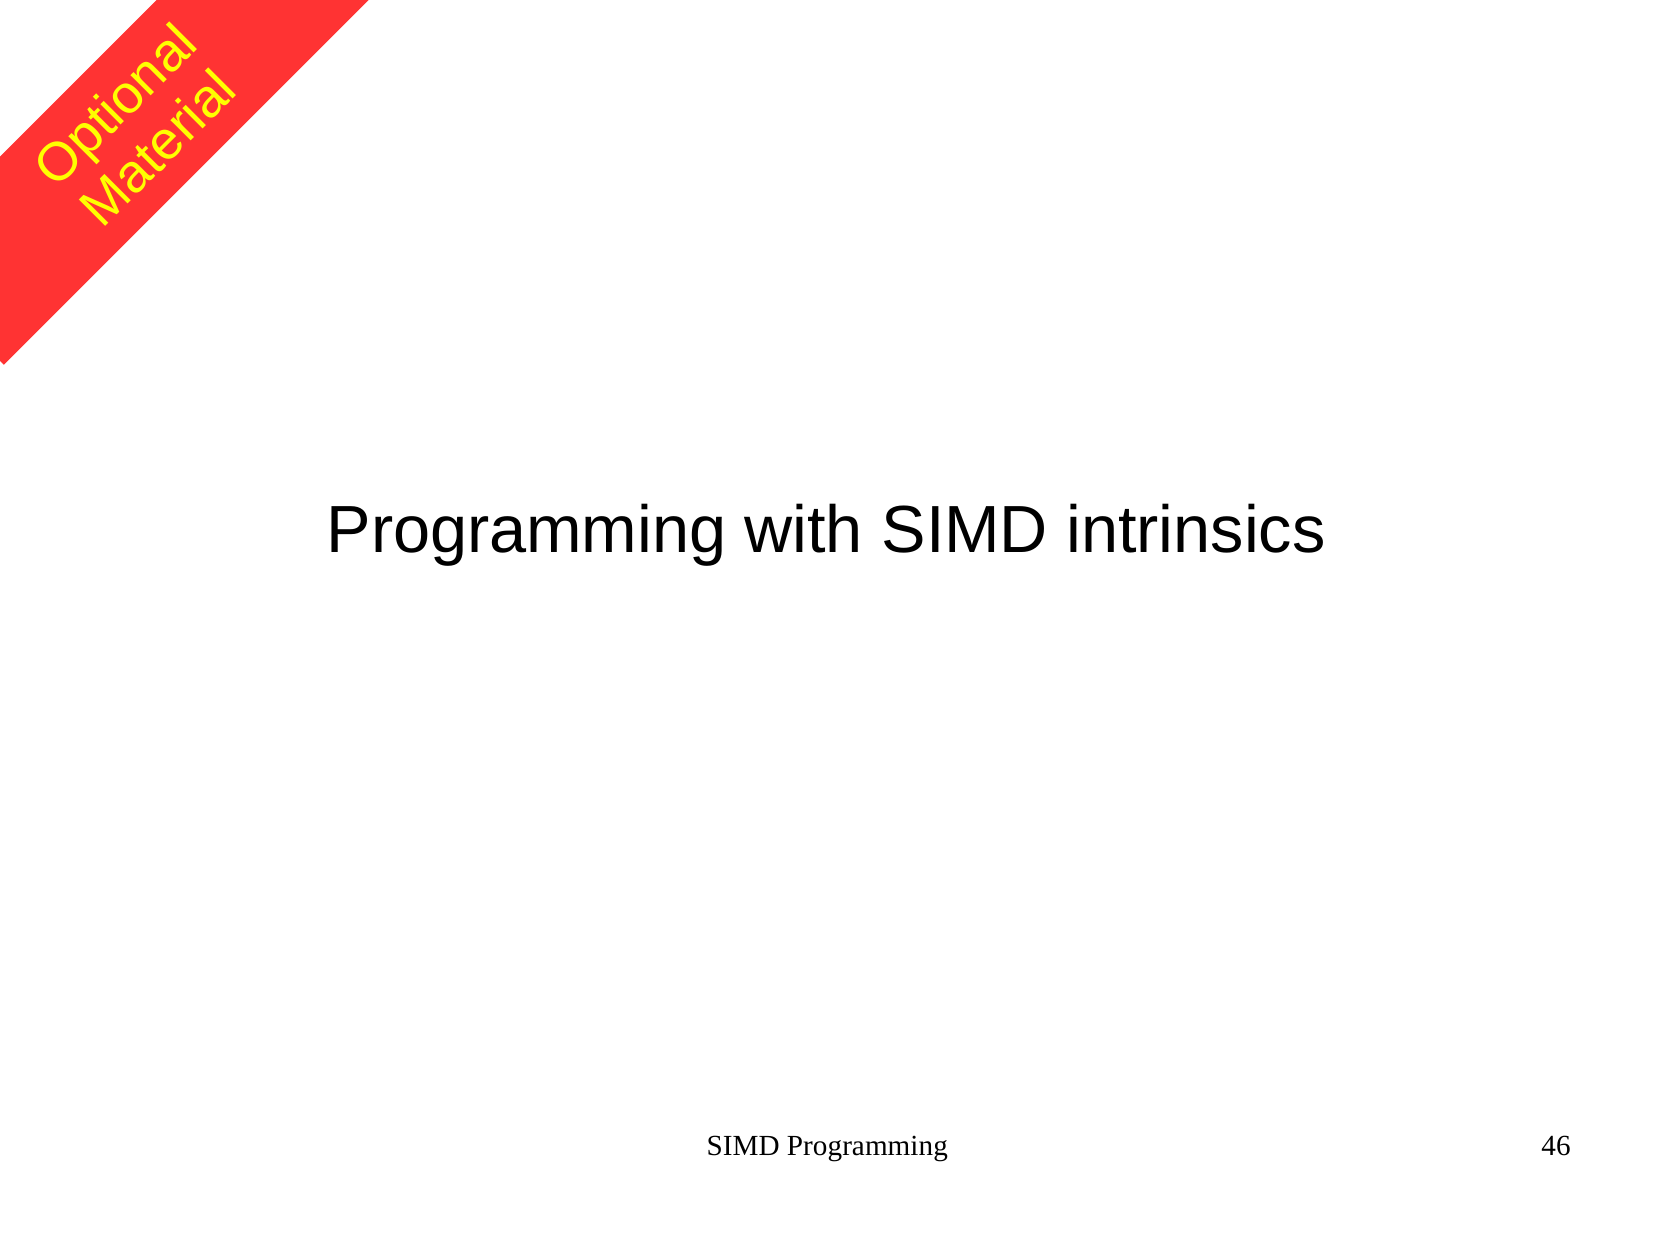

# Programming with SIMD intrinsics
Optional
Material
SIMD Programming
46